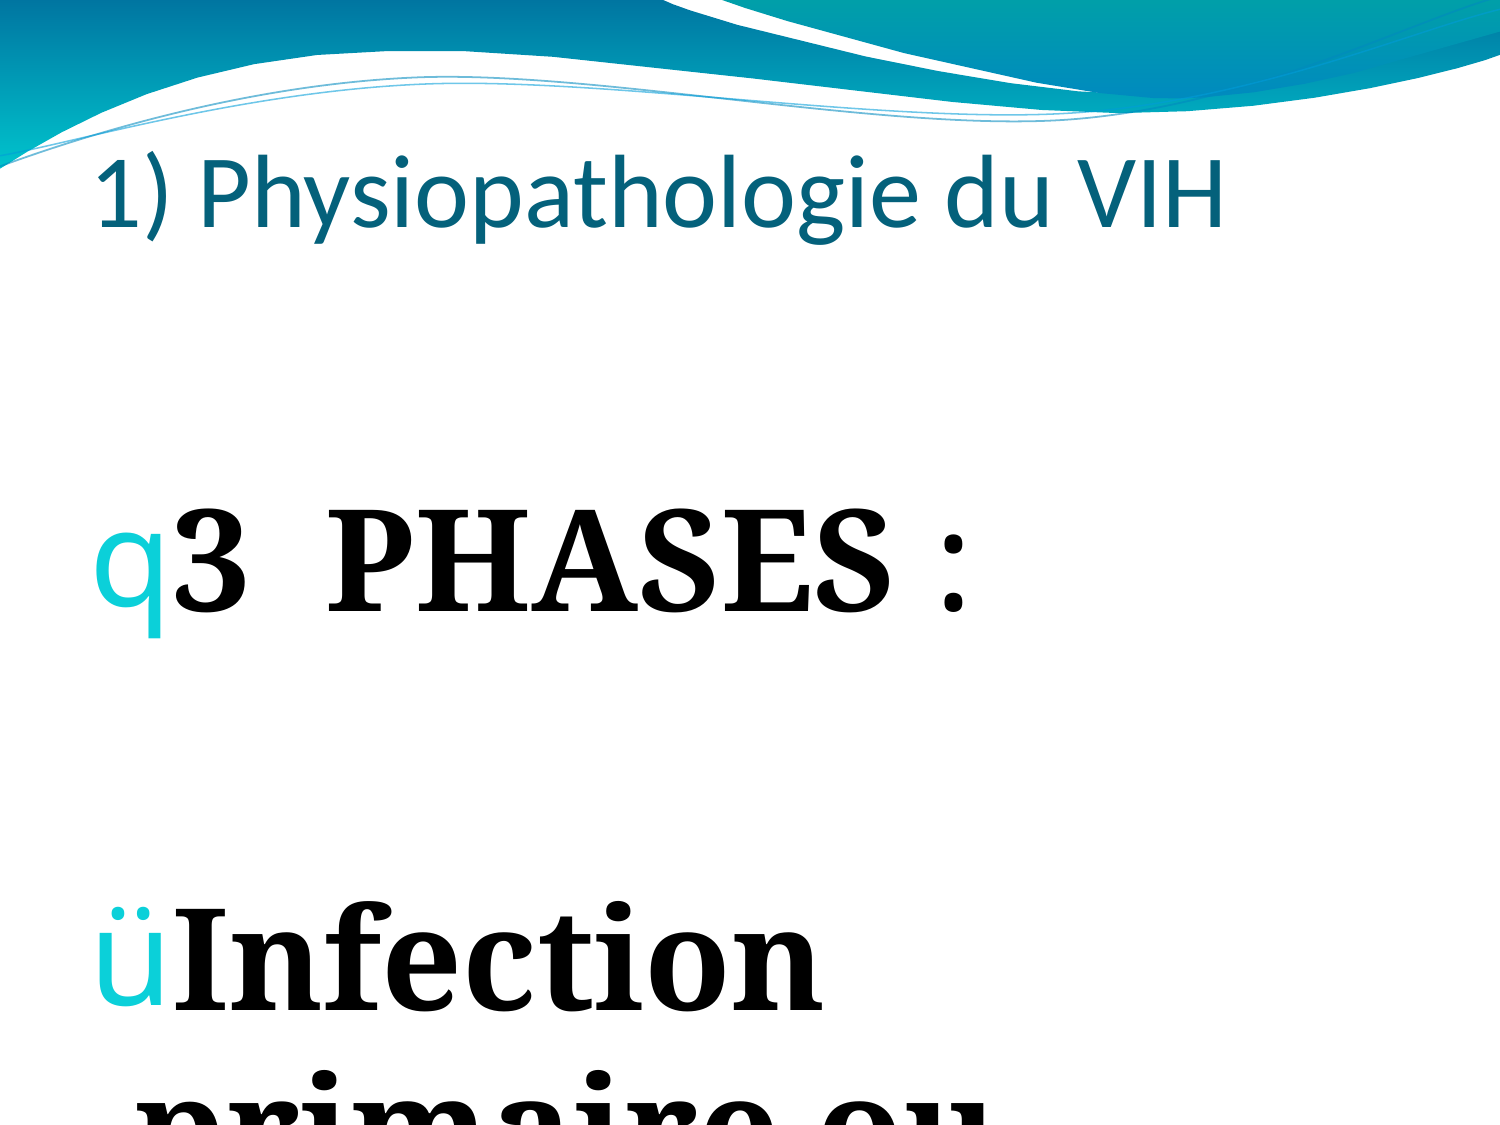

# 1) Physiopathologie du VIH
3 PHASES :
Infection primaire ou phase aiguë : Durée de quelques semaines à quelques mois
 Symptômes cliniques variables
 Augmentation très importante de la virémie
 Chute des lymphocytes T CD4+
 Diminution de la virémie avec une élévation
 des LT qui ne reviendra jamais au niveau initial
Latence clinique : Plusieurs dizaines d’années
 Pas de symptômes
 Equilibre entre la réplication virale et la réponse immunitaire
 Augmentation petit à petit de la virémie et inversement baisse des
 Lymphocytes T
Phase SIDA : Chute du N de lymphocytes T CD4+ en dessous de 200 cellules/mm3
 Organisme sans défenses
 Sida (mort de maladies opportunistes)